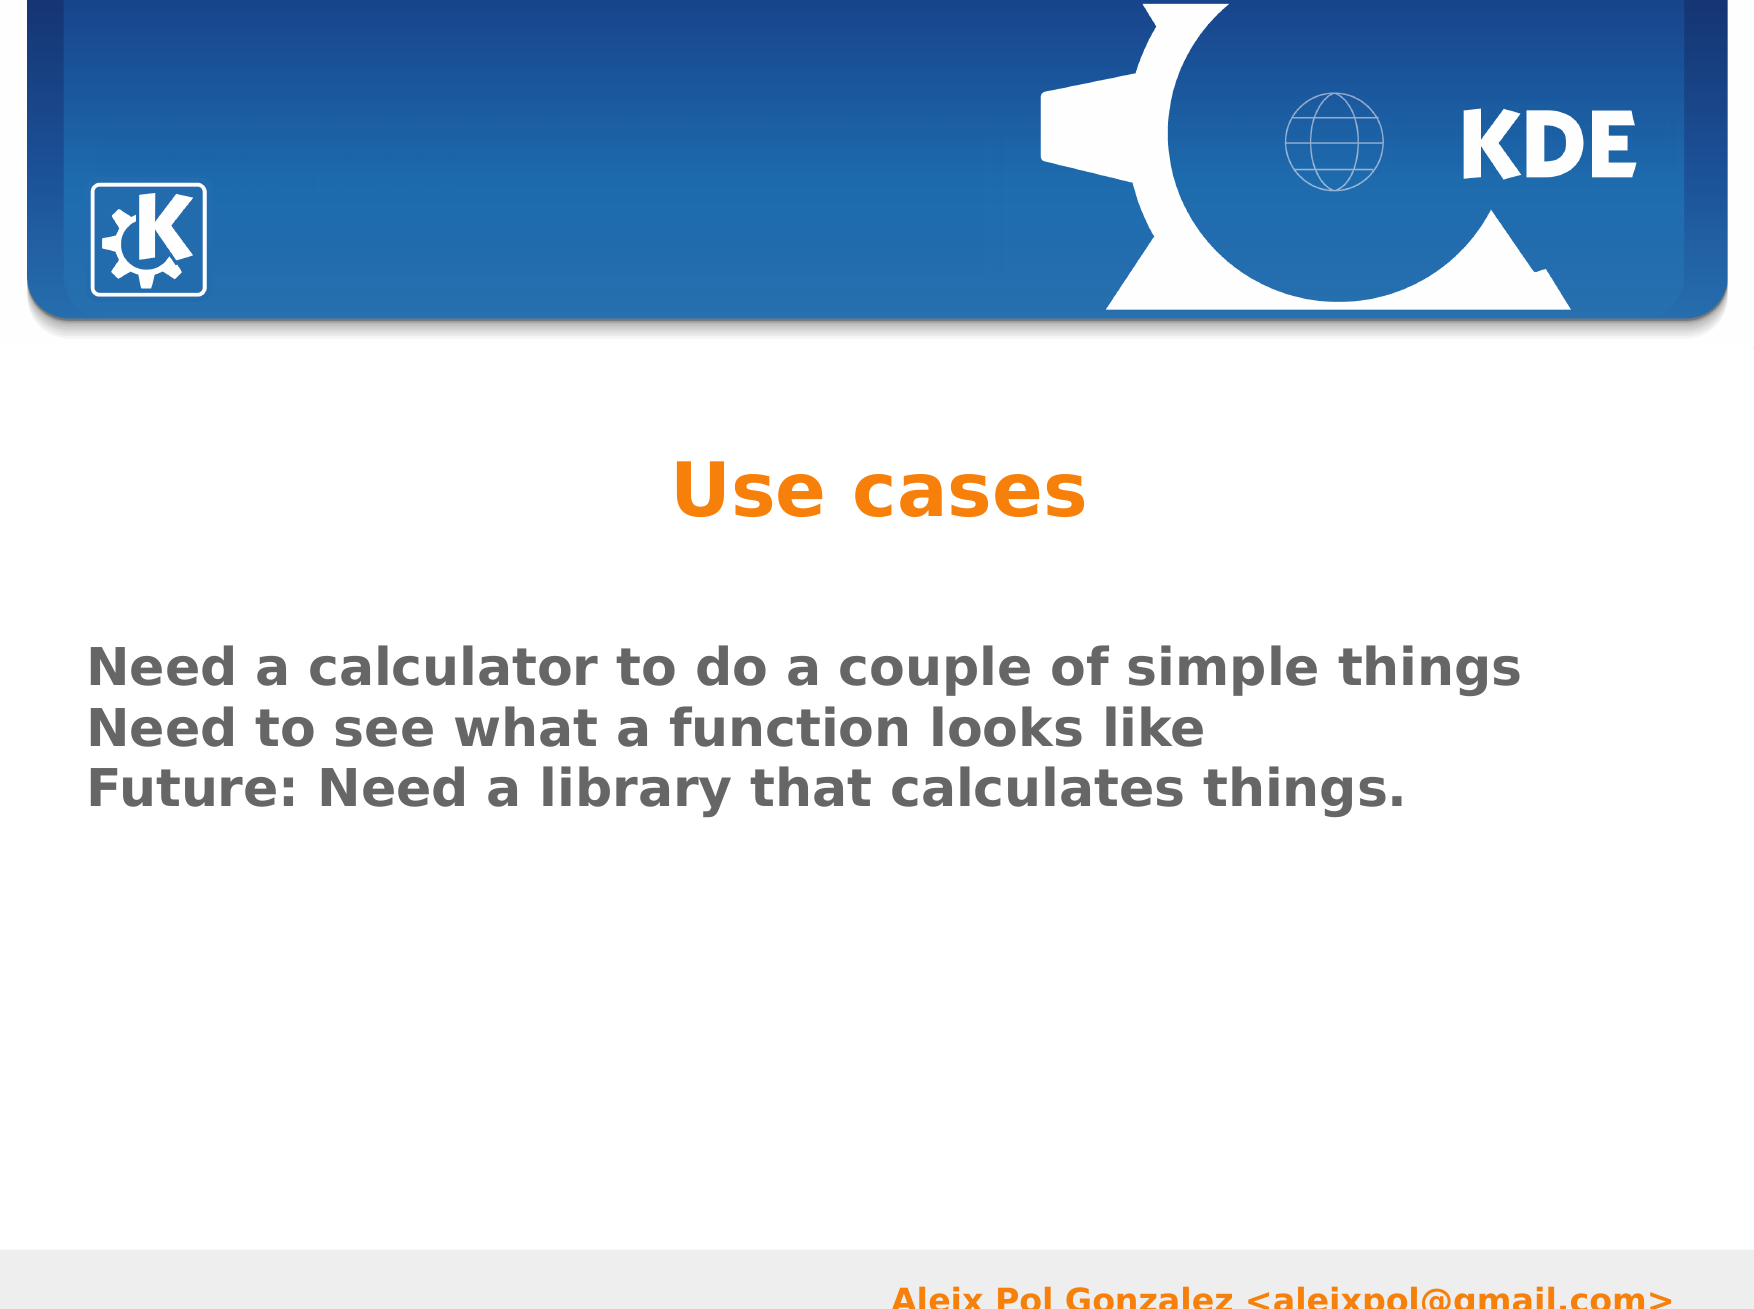

Use cases
Need a calculator to do a couple of simple things
Need to see what a function looks like
Future: Need a library that calculates things.